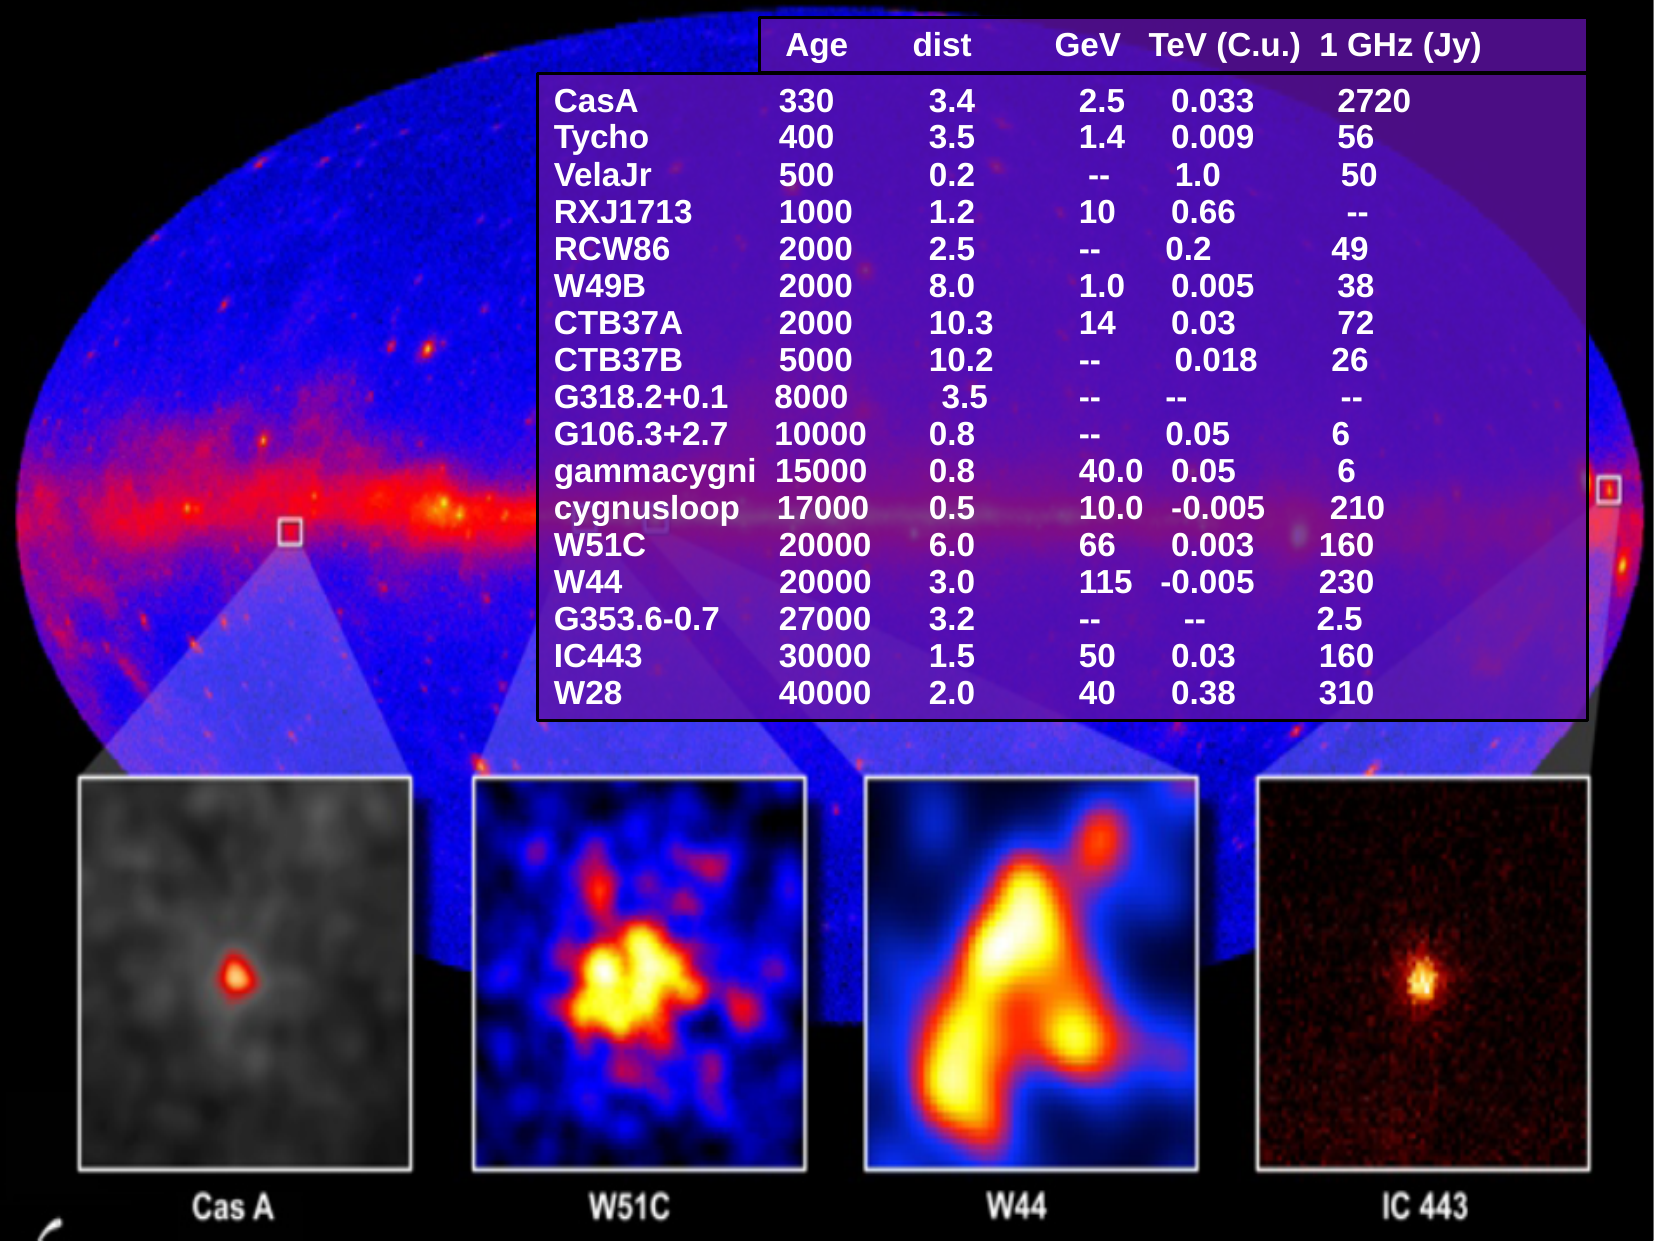

Age dist GeV TeV (C.u.) 1 GHz (Jy)
CasA 	330 	3.4 	2.5 0.033 2720
Tycho 	400 	3.5 	1.4 0.009 56
VelaJr 	500 	0.2 	 -- 1.0 50
RXJ1713 	1000 	1.2 	10 0.66 --
RCW86 	2000 	2.5 	-- 0.2 49
W49B 	2000 	8.0 	1.0 0.005 38
CTB37A 	2000 	10.3 	14 0.03 72
CTB37B 	5000 	10.2 	-- 0.018 26
G318.2+0.1 8000 	3.5 	-- --		 --
G106.3+2.7 10000 	0.8 	-- 0.05 6
gammacygni 15000 	0.8 	40.0 0.05 6
cygnusloop 17000 	0.5 	10.0 -0.005 210
W51C 	20000 	6.0 	66 0.003 160
W44 20000 	3.0 	115 -0.005 230
G353.6-0.7 	27000 	3.2 	-- -- 2.5
IC443 	30000 	1.5 	50 0.03 160
W28 	40000 	2.0 	40 0.38 310